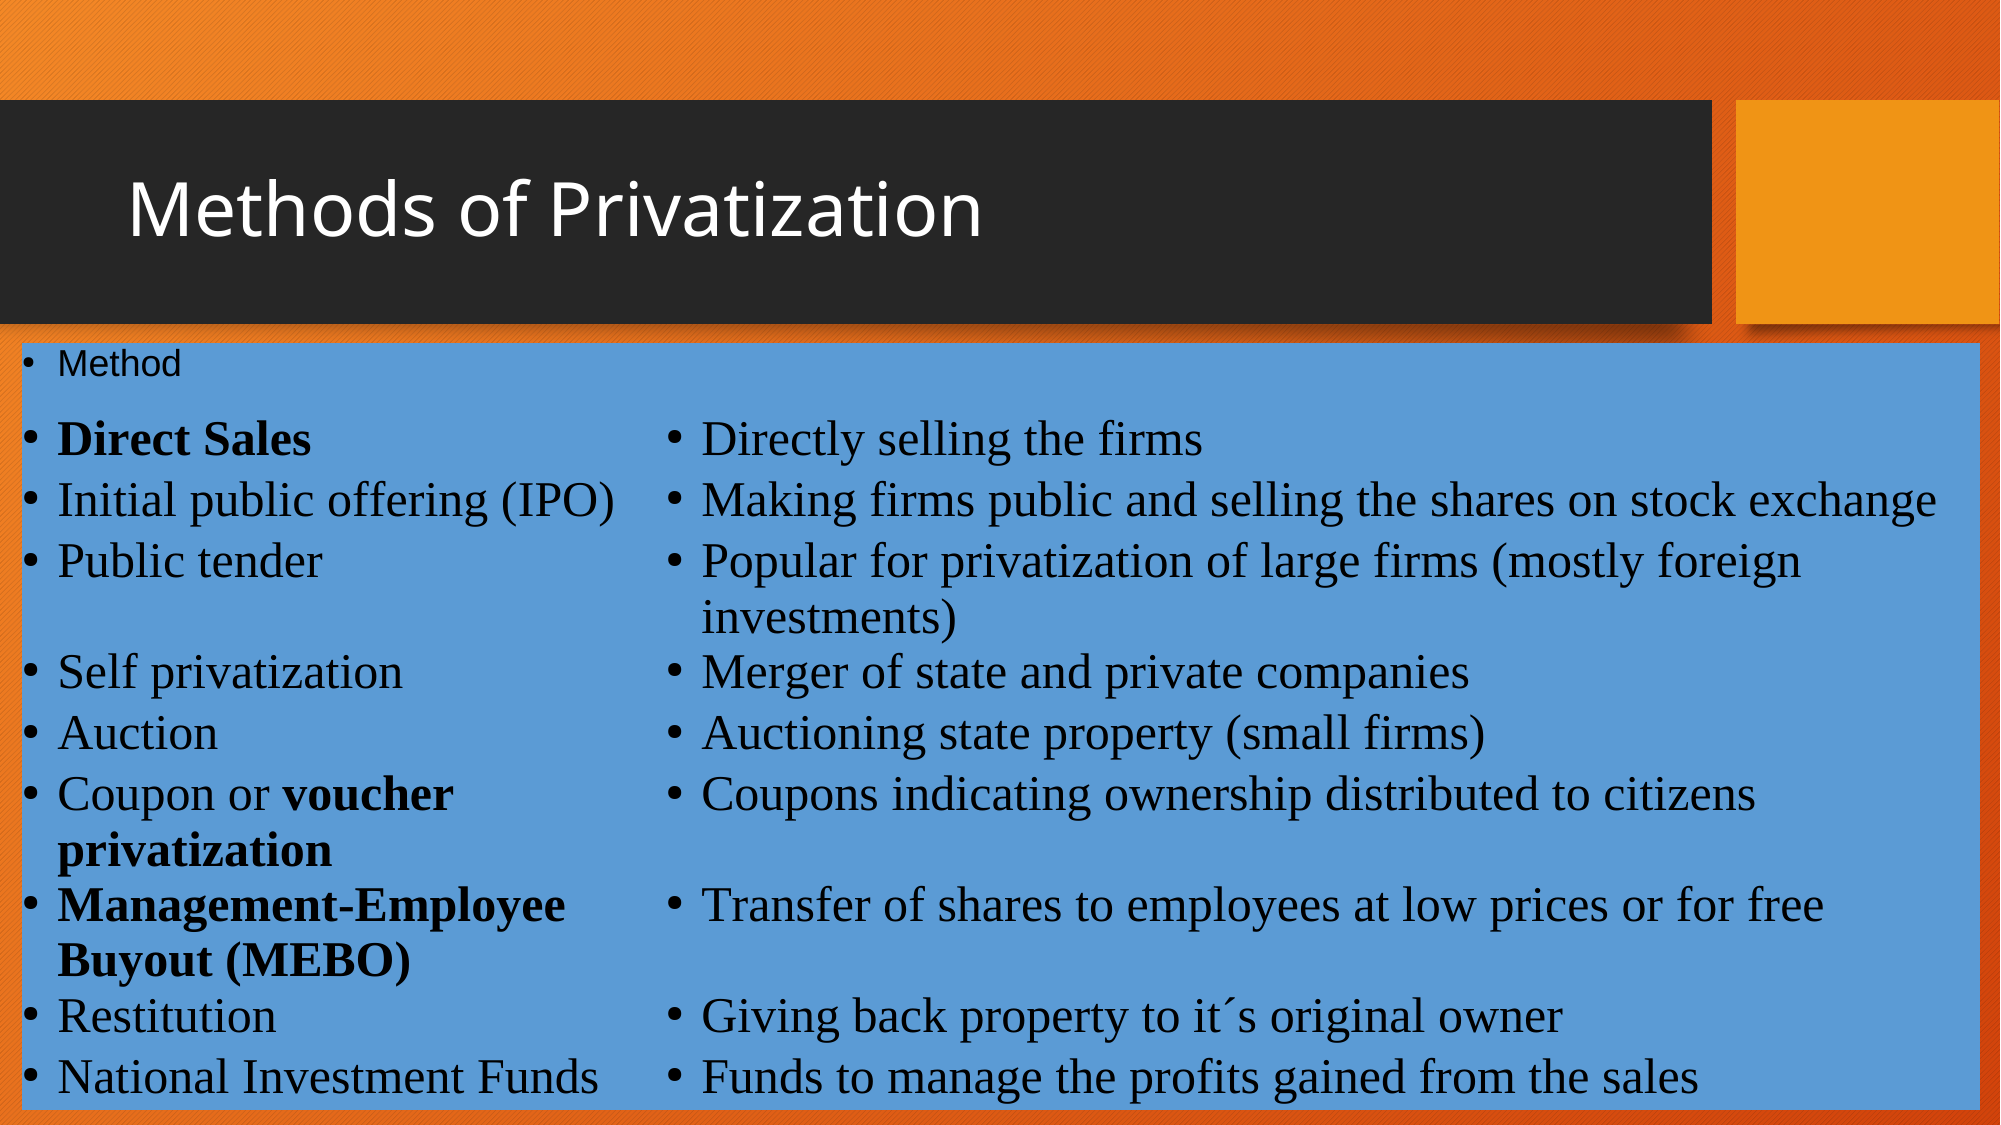

# Methods of Privatization
| Method | |
| --- | --- |
| Direct Sales | Directly selling the firms |
| Initial public offering (IPO) | Making firms public and selling the shares on stock exchange |
| Public tender | Popular for privatization of large firms (mostly foreign investments) |
| Self privatization | Merger of state and private companies |
| Auction | Auctioning state property (small firms) |
| Coupon or voucher privatization | Coupons indicating ownership distributed to citizens |
| Management-Employee Buyout (MEBO) | Transfer of shares to employees at low prices or for free |
| Restitution | Giving back property to it´s original owner |
| National Investment Funds | Funds to manage the profits gained from the sales |